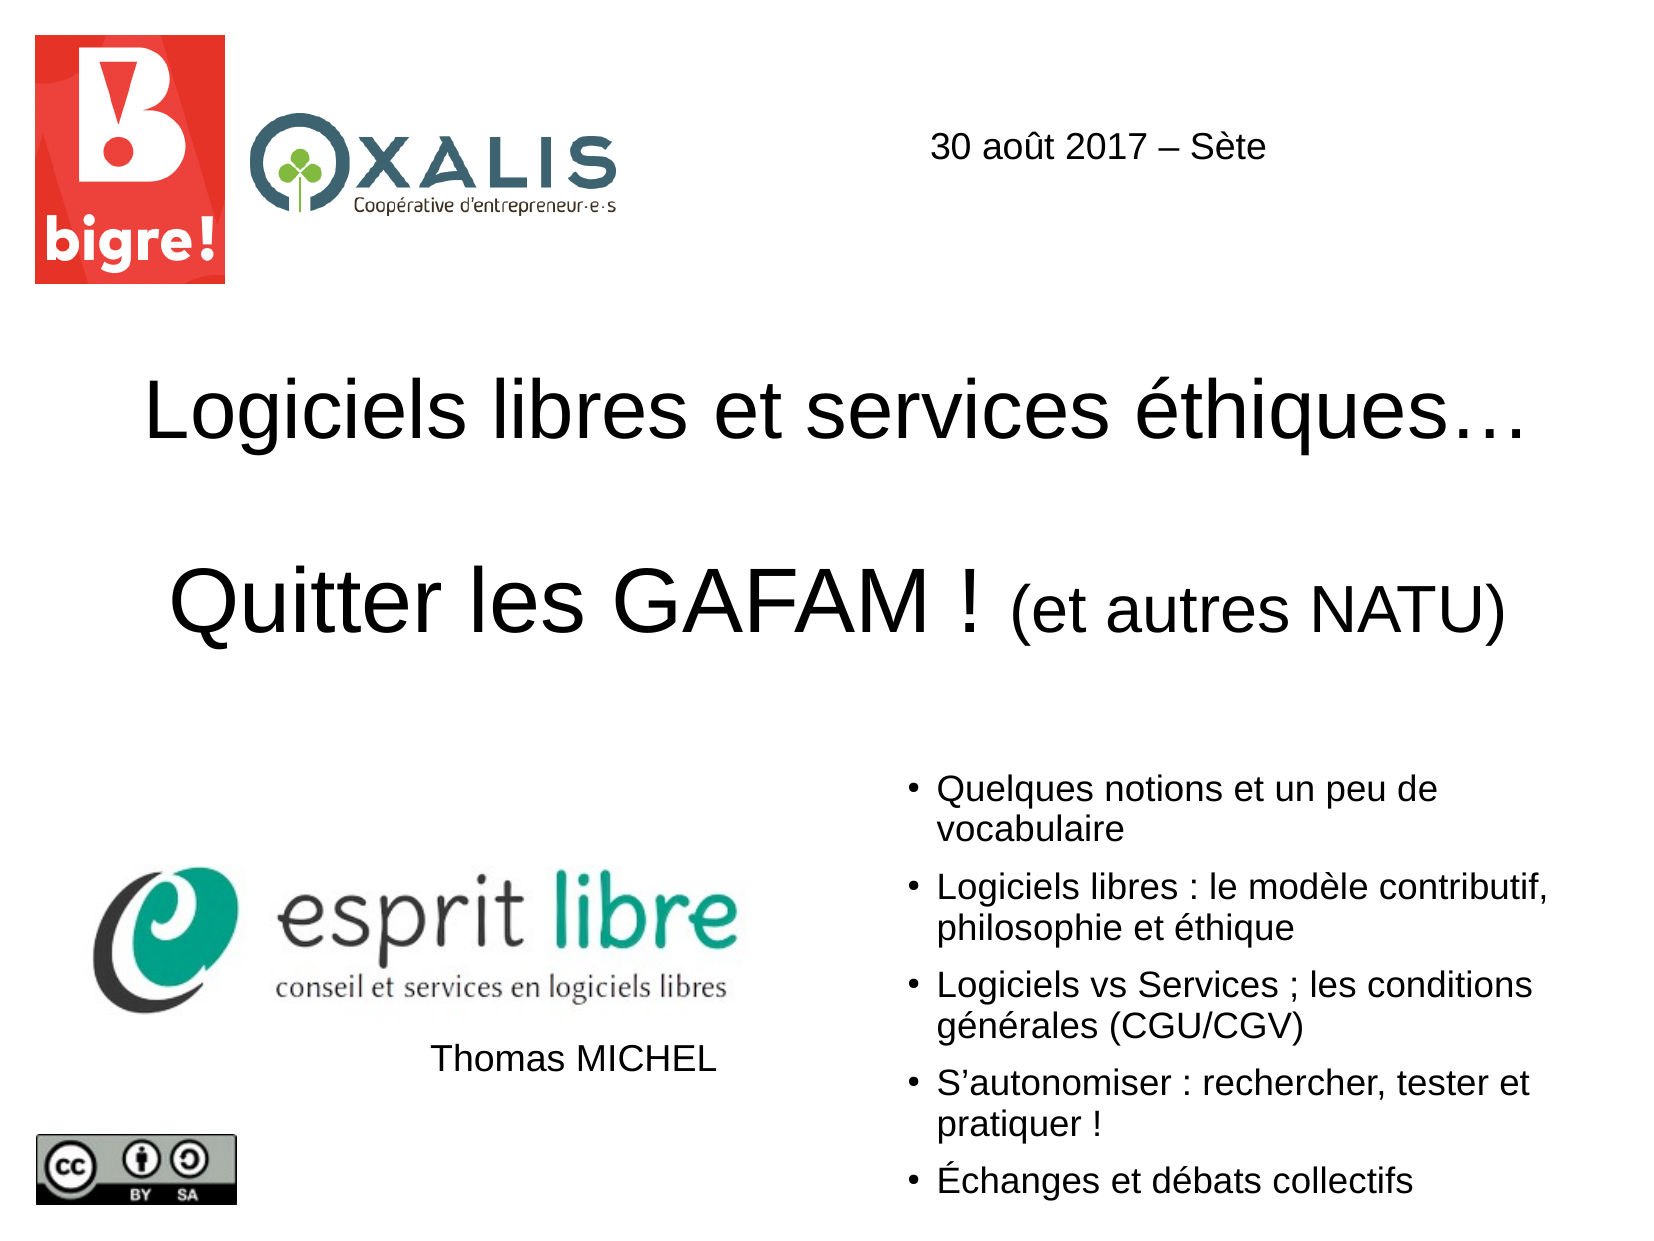

30 août 2017 – Sète
# Logiciels libres et services éthiques…
Quitter les GAFAM ! (et autres NATU)
Quelques notions et un peu de vocabulaire
Logiciels libres : le modèle contributif, philosophie et éthique
Logiciels vs Services ; les conditions générales (CGU/CGV)
S’autonomiser : rechercher, tester et pratiquer !
Échanges et débats collectifs
Thomas MICHEL